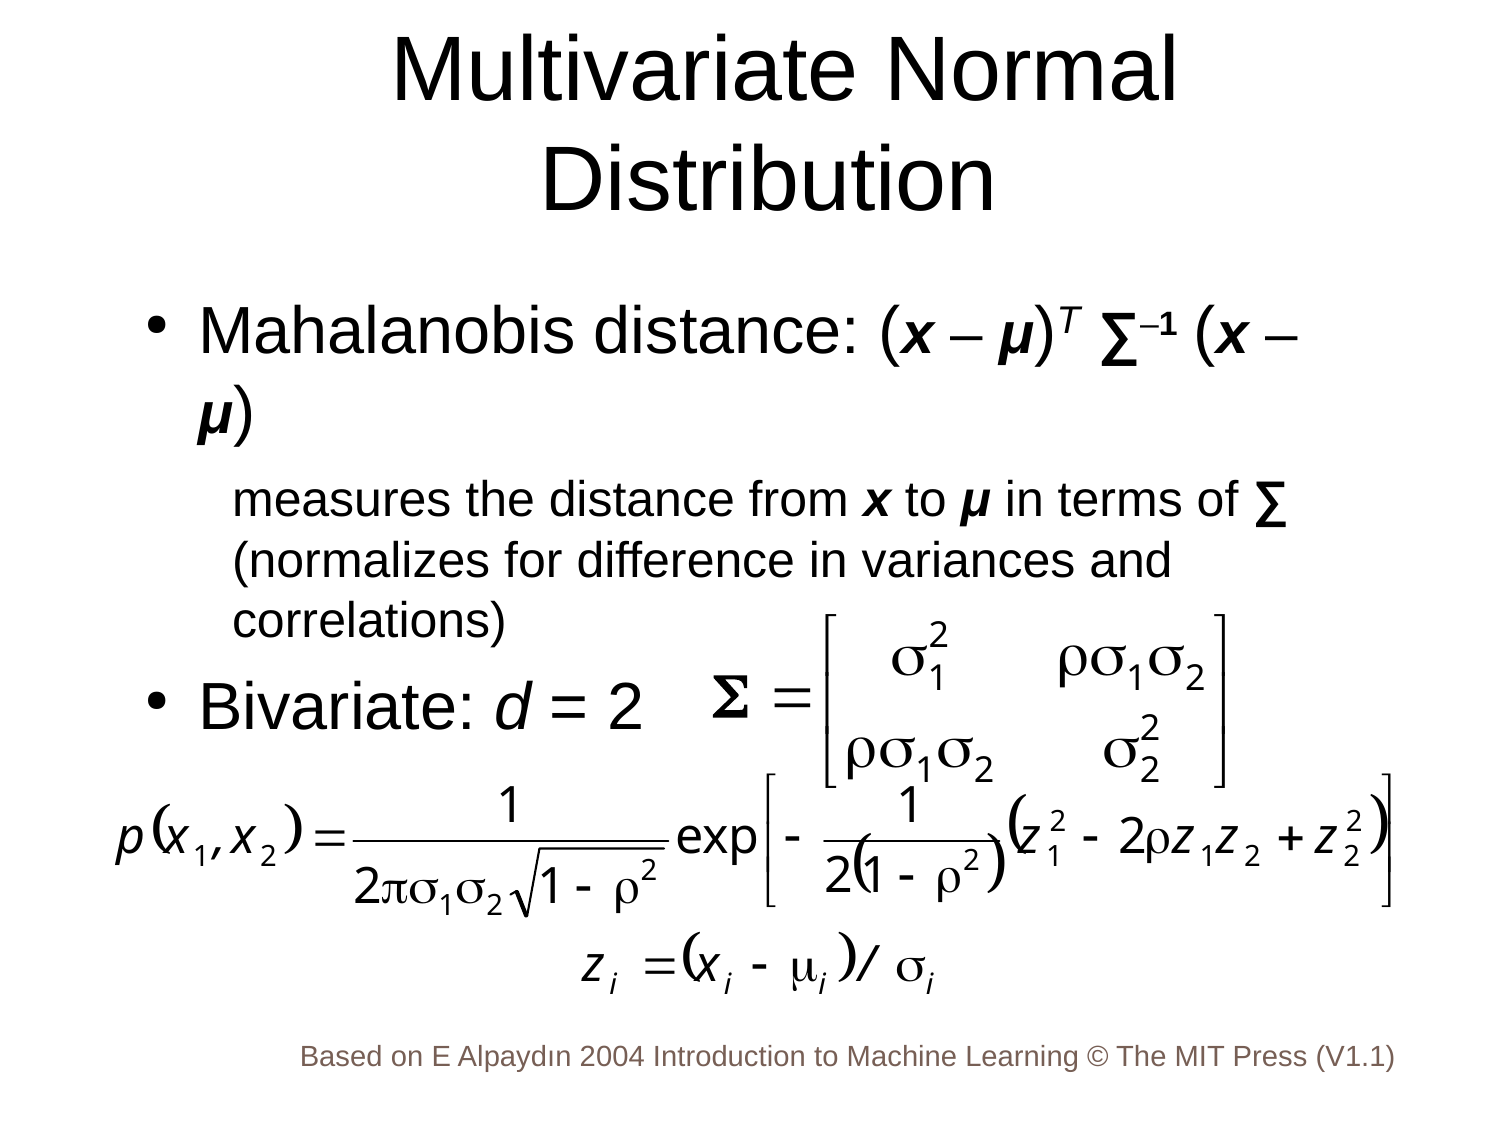

# Multivariate Normal Distribution
Mahalanobis distance: (x – μ)T ∑–1 (x – μ)
	measures the distance from x to μ in terms of ∑ (normalizes for difference in variances and correlations)
Bivariate: d = 2
Based on E Alpaydın 2004 Introduction to Machine Learning © The MIT Press (V1.1)